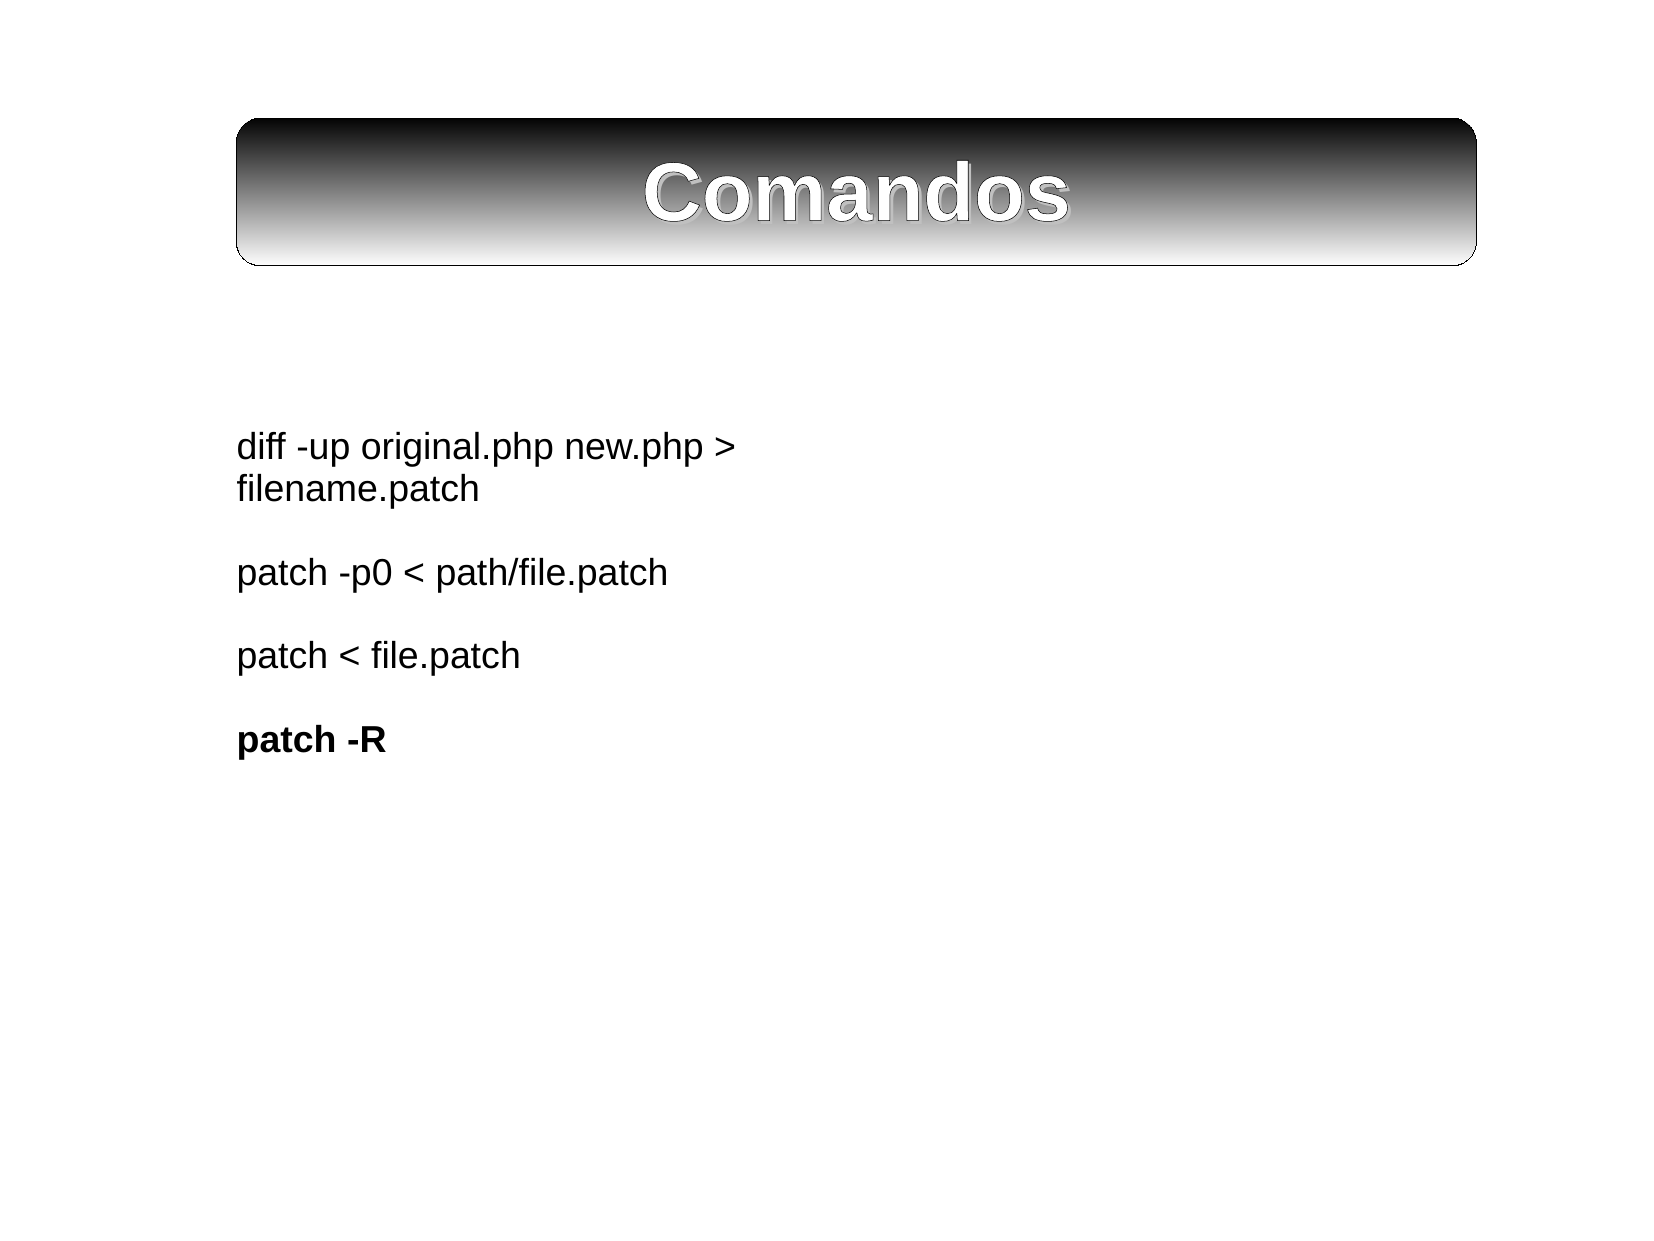

Comandos
diff -up original.php new.php > filename.patch
patch -p0 < path/file.patch
patch < file.patch
patch -R